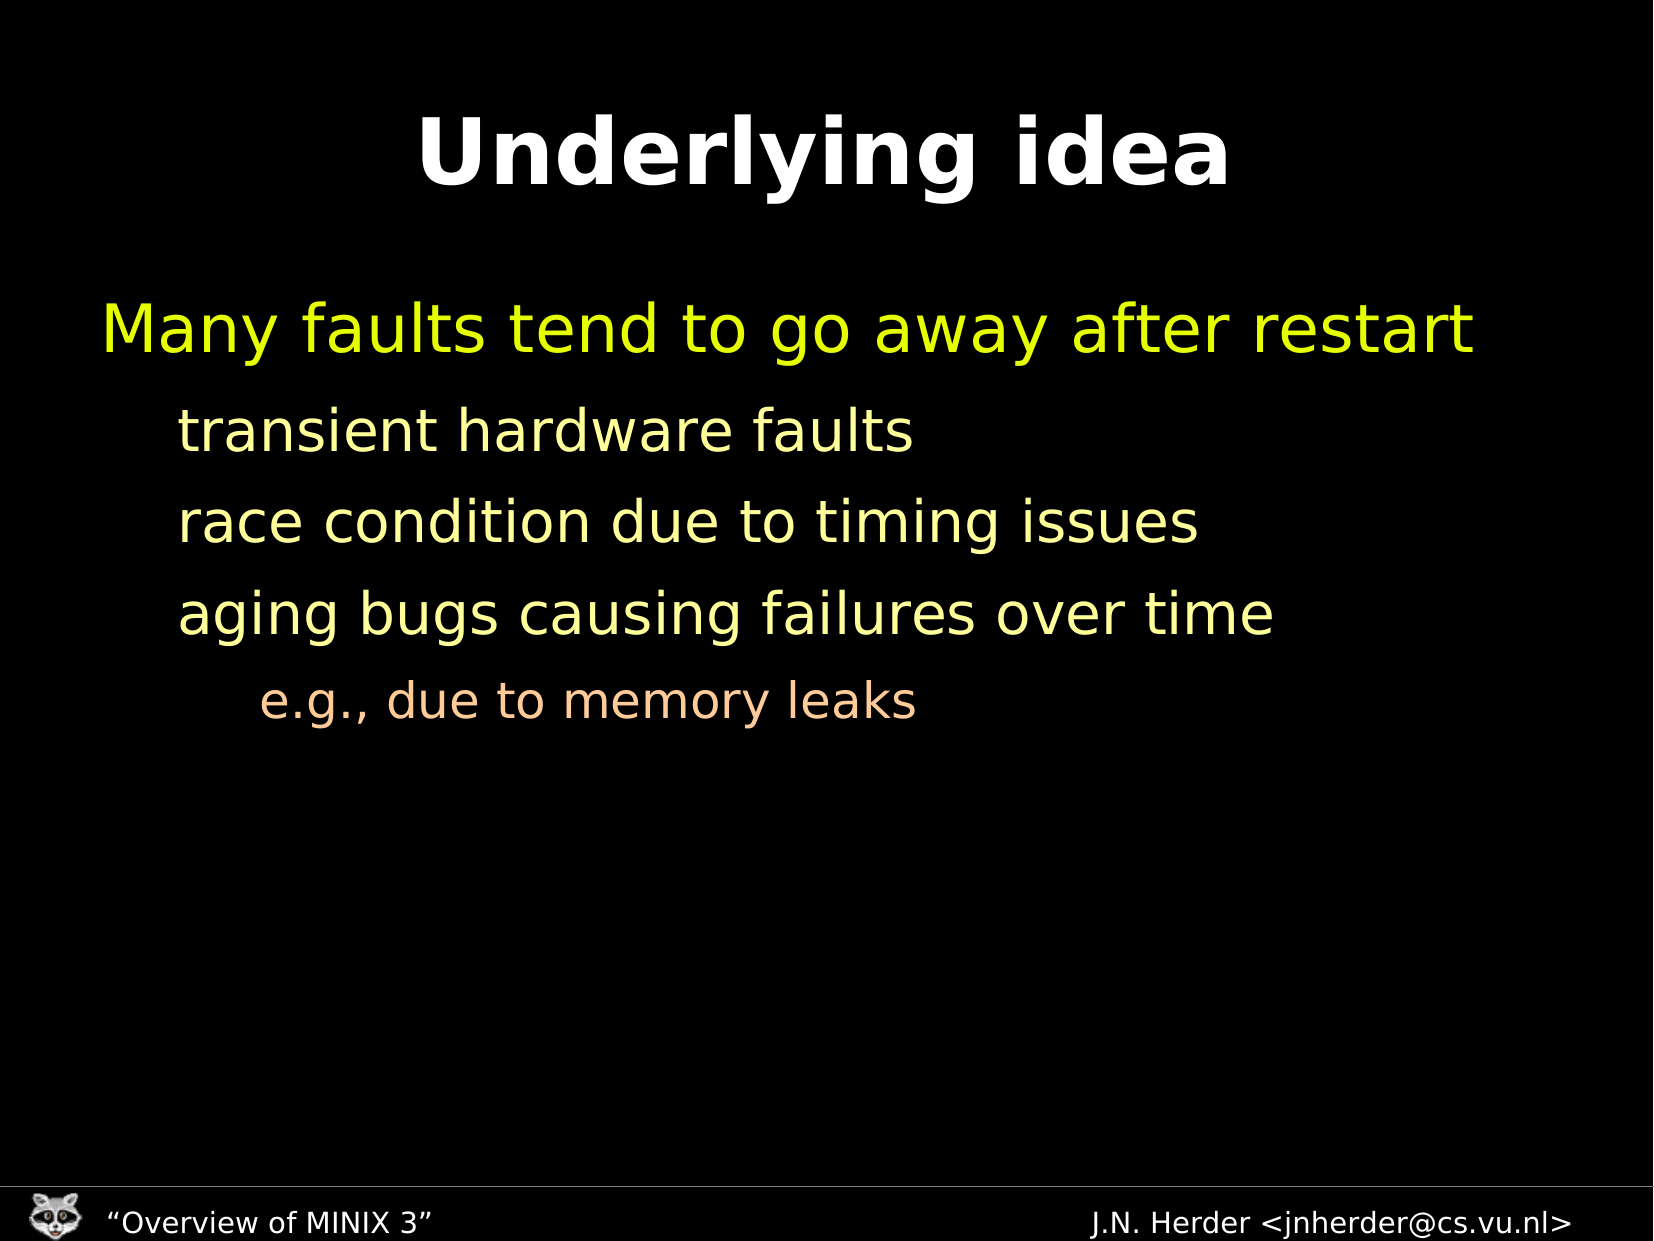

# Underlying idea
Many faults tend to go away after restart
transient hardware faults
race condition due to timing issues
aging bugs causing failures over time
e.g., due to memory leaks